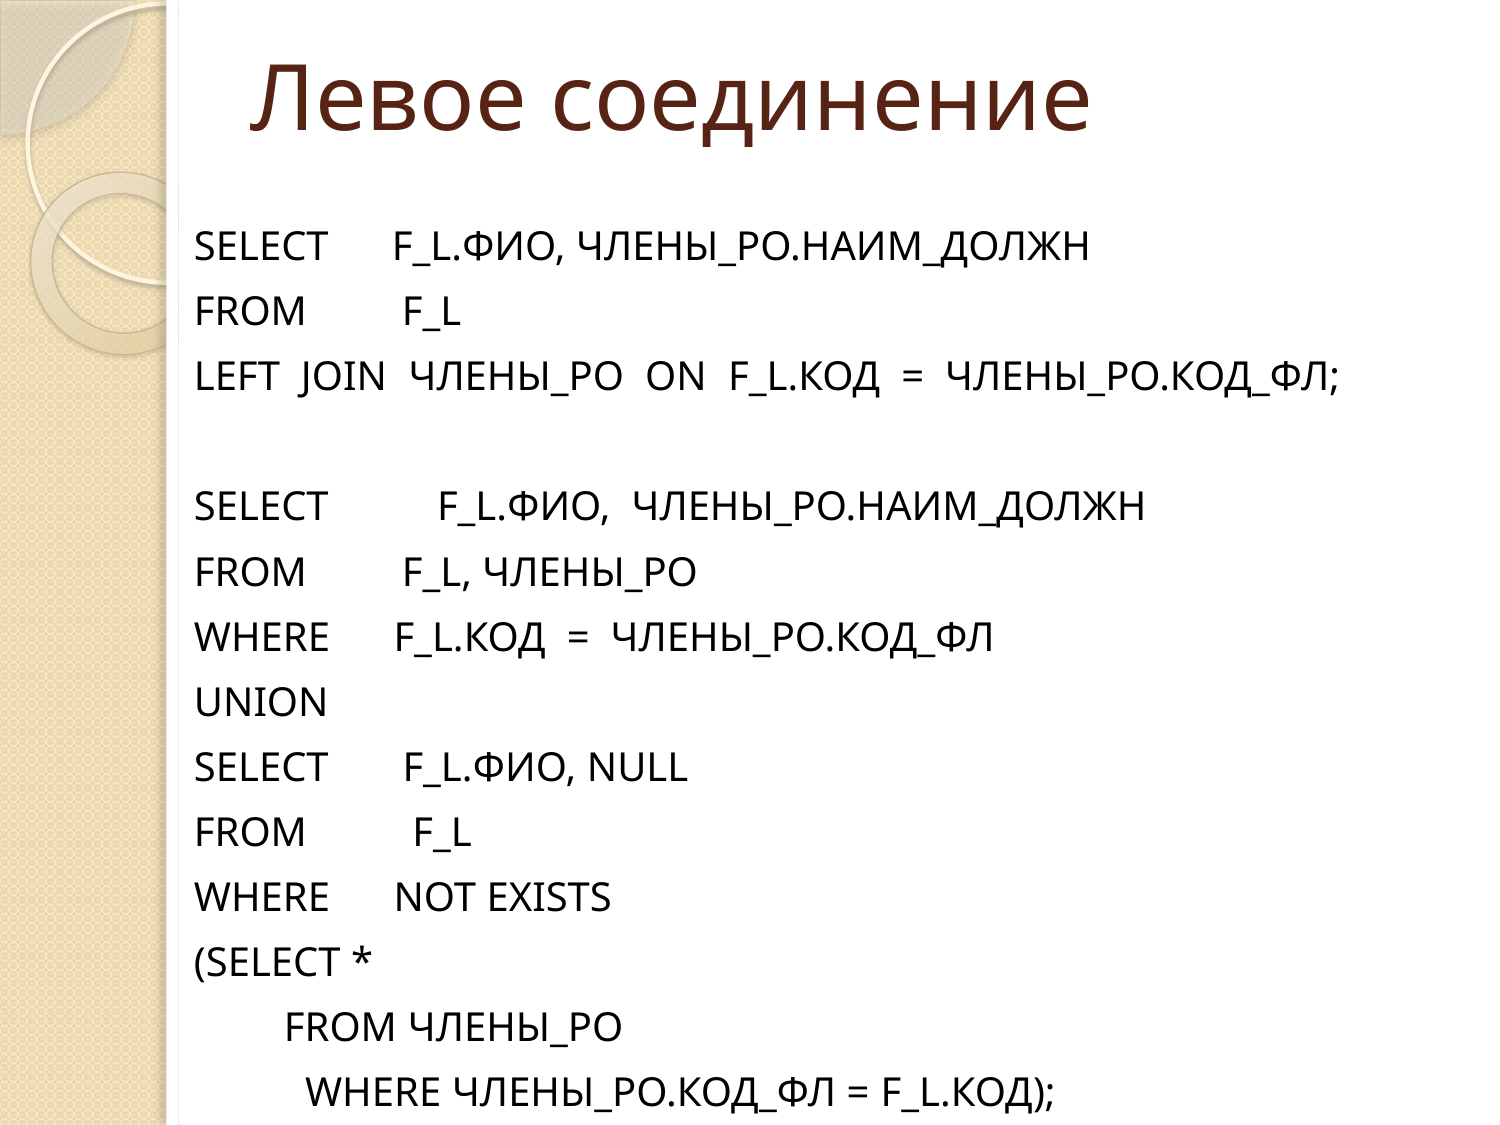

Левое соединение
# SELECT F_L.ФИО, ЧЛЕНЫ_РО.НАИМ_ДОЛЖН
FROM F_L
LEFT JOIN ЧЛЕНЫ_РО ON F_L.КОД = ЧЛЕНЫ_РО.КОД_ФЛ;
SELECT	 F_L.ФИО, ЧЛЕНЫ_РО.НАИМ_ДОЛЖН
FROM F_L, ЧЛЕНЫ_РО
WHERE F_L.КОД = ЧЛЕНЫ_РО.КОД_ФЛ
UNION
SELECT F_L.ФИО, NULL
FROM F_L
WHERE NOT EXISTS
		(SELECT *
	 		FROM ЧЛЕНЫ_РО
	 		 WHERE ЧЛЕНЫ_РО.КОД_ФЛ = F_L.КОД);